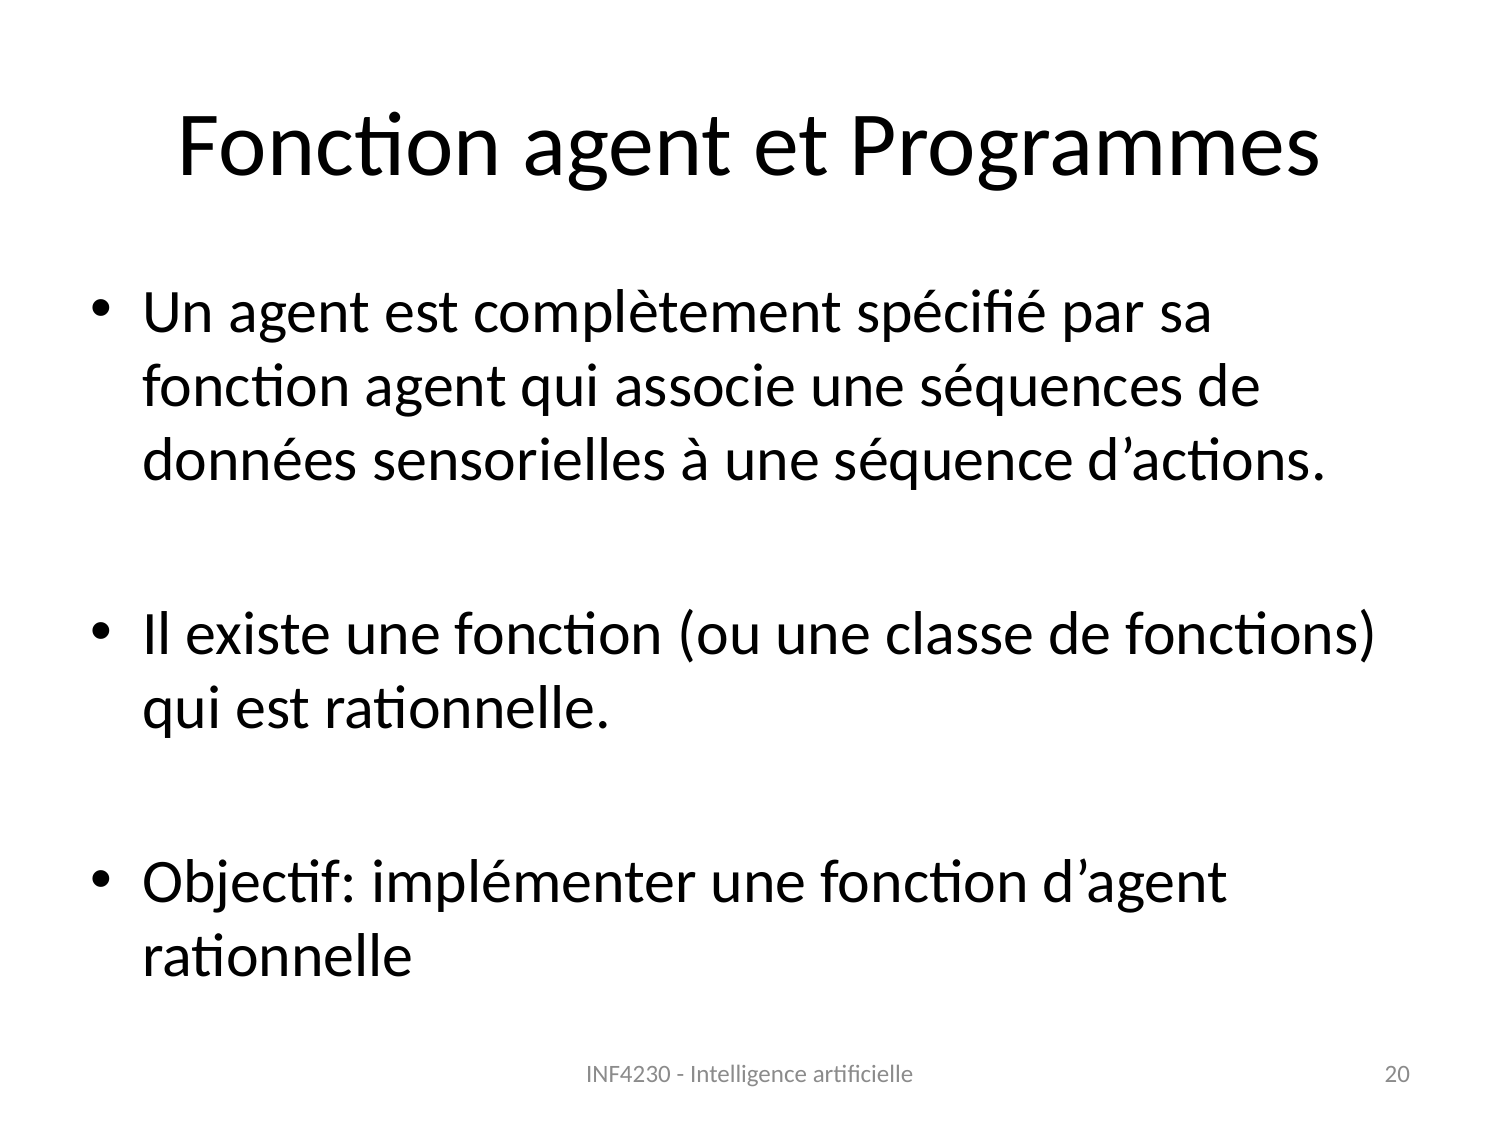

# Fonction agent et Programmes
Un agent est complètement spécifié par sa fonction agent qui associe une séquences de données sensorielles à une séquence d’actions.
Il existe une fonction (ou une classe de fonctions) qui est rationnelle.
Objectif: implémenter une fonction d’agent rationnelle
INF4230 - Intelligence artificielle